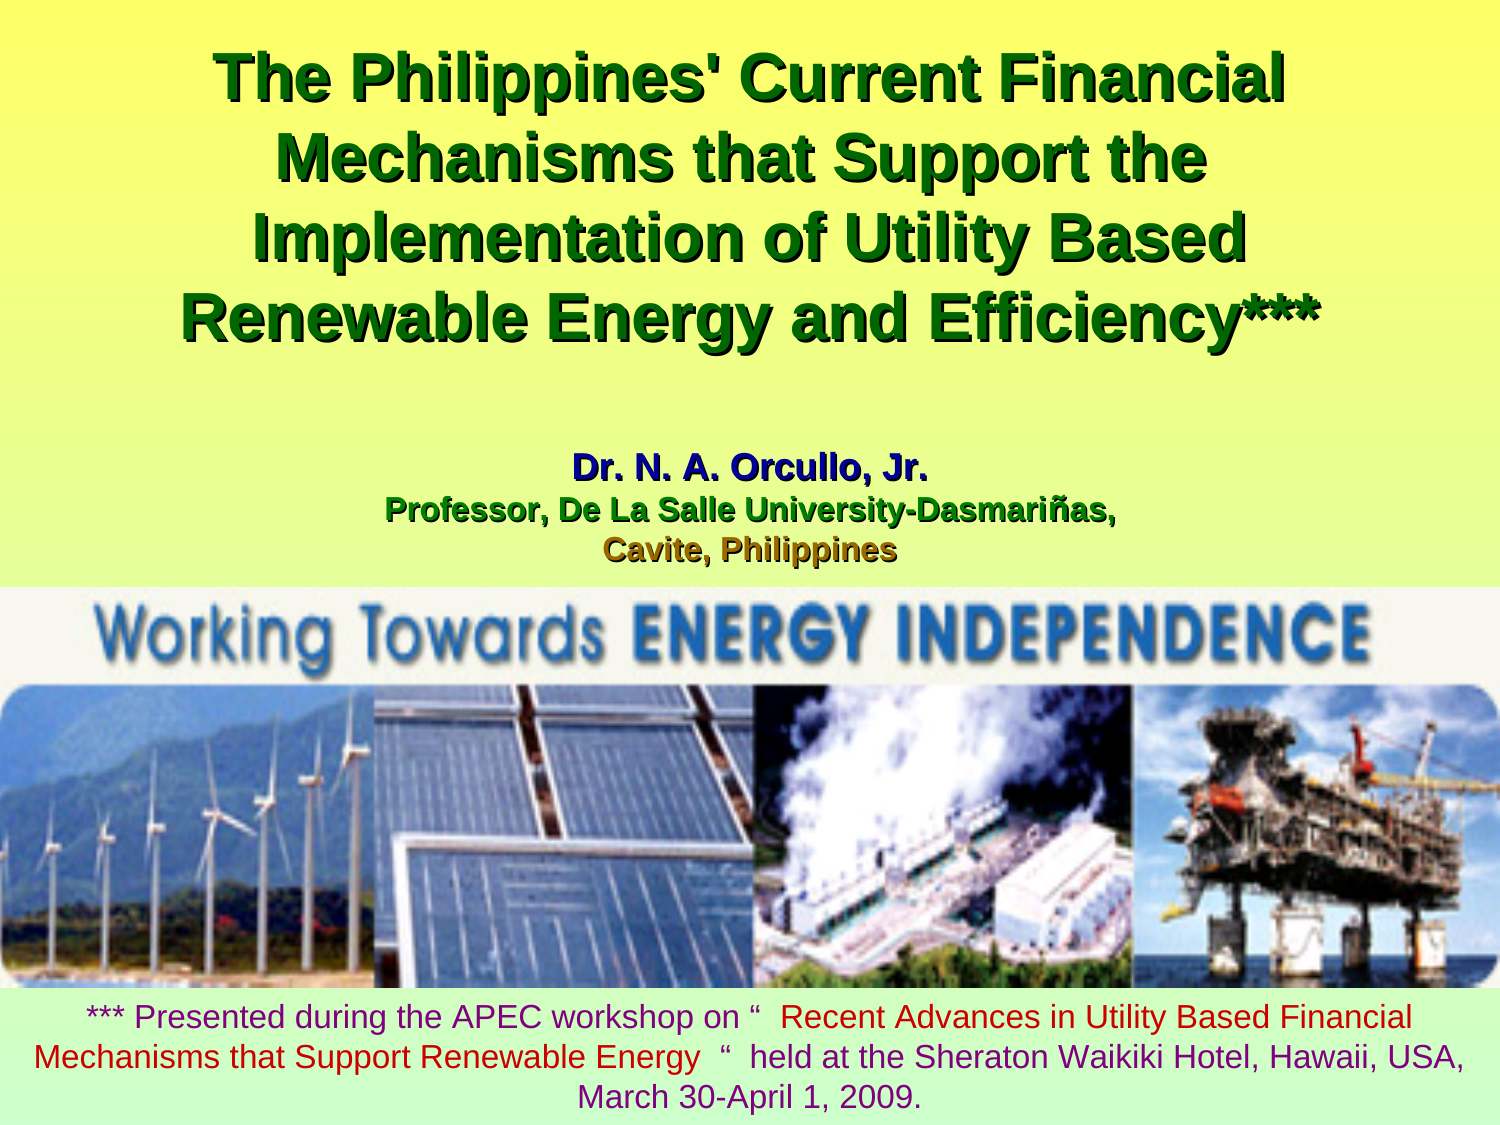

The Philippines' Current Financial Mechanisms that Support the
Implementation of Utility Based Renewable Energy and Efficiency***
Dr. N. A. Orcullo, Jr.
Professor, De La Salle University-Dasmariñas,
Cavite, Philippines
*** Presented during the APEC workshop on “ Recent Advances in Utility Based Financial Mechanisms that Support Renewable Energy “ held at the Sheraton Waikiki Hotel, Hawaii, USA, March 30-April 1, 2009.